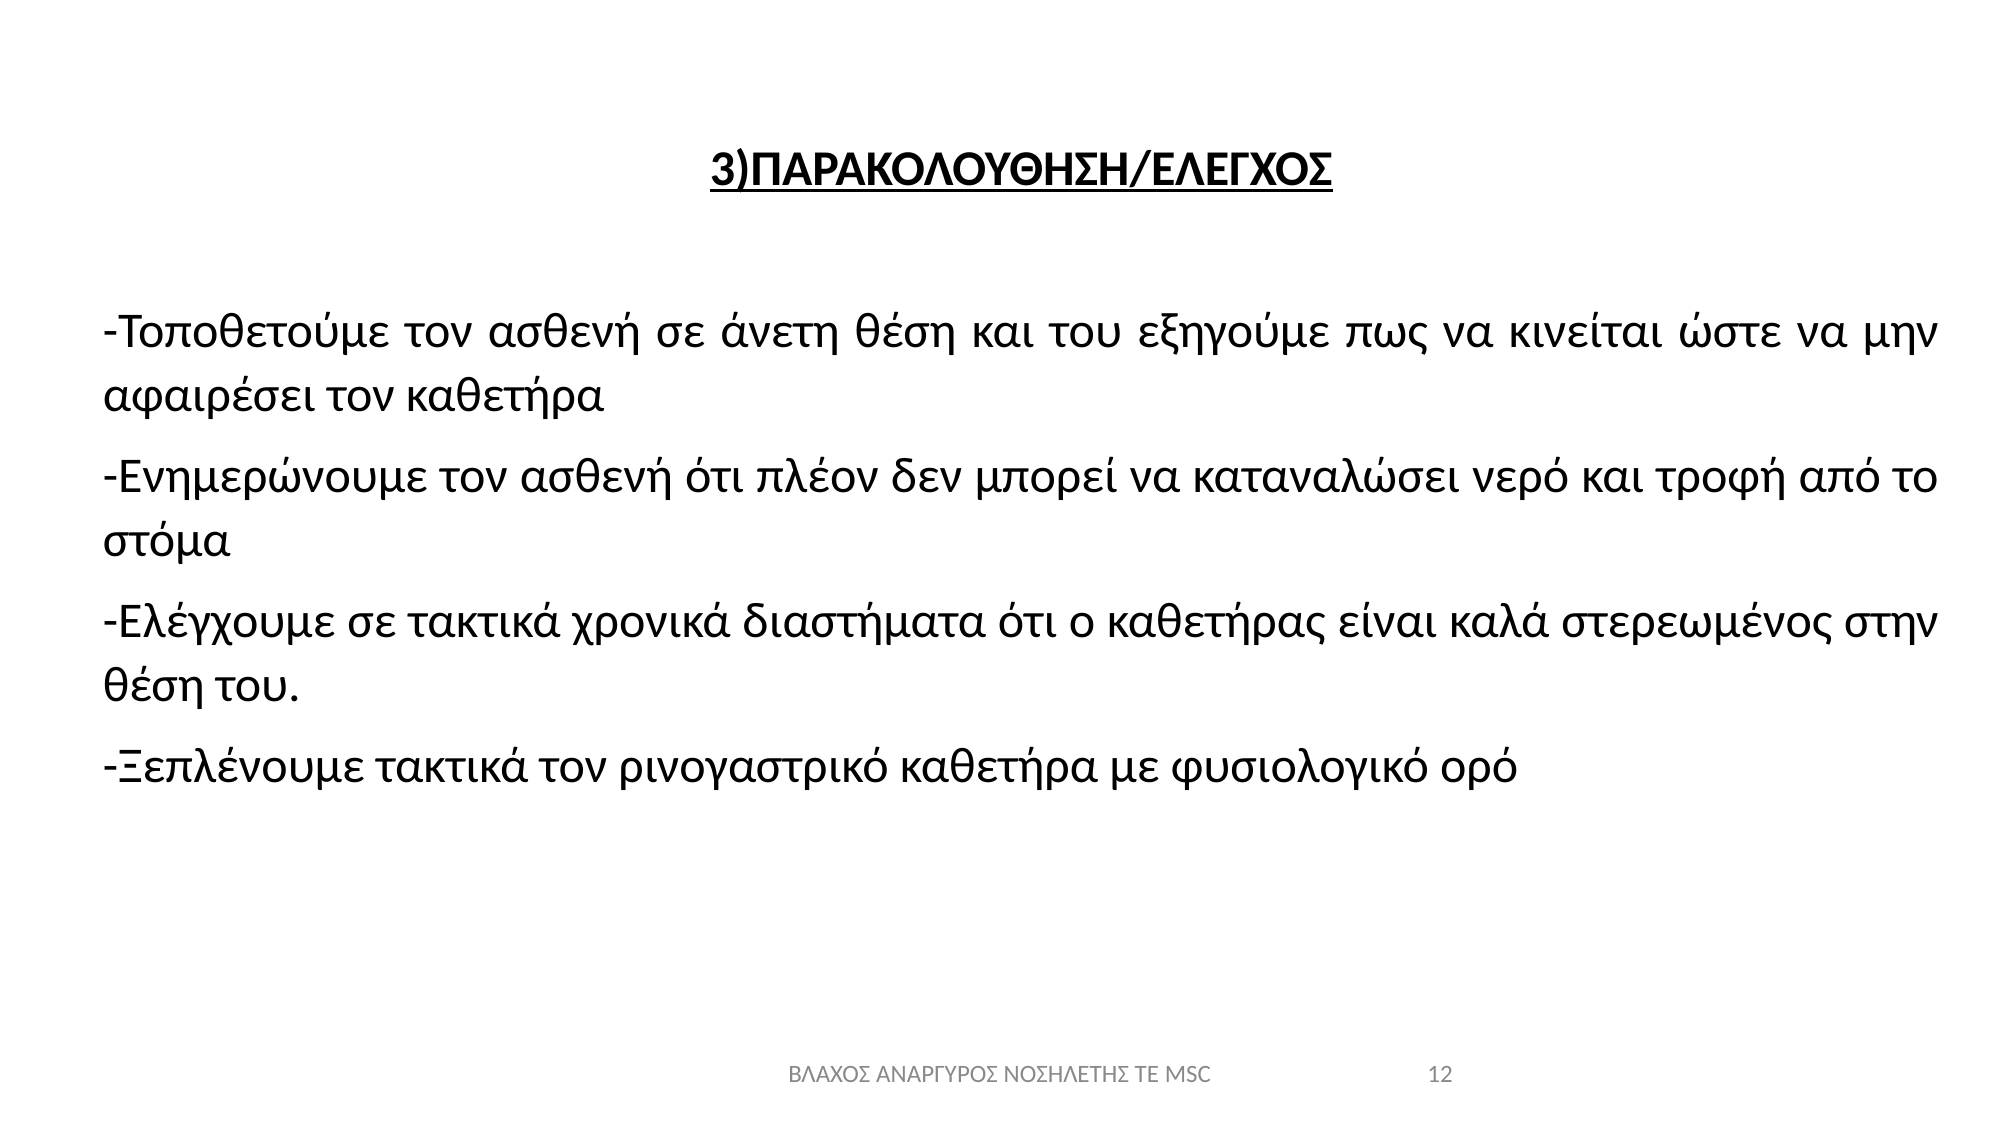

3)ΠΑΡΑΚΟΛΟΥΘΗΣΗ/ΕΛΕΓΧΟΣ
-Τοποθετούμε τον ασθενή σε άνετη θέση και του εξηγούμε πως να κινείται ώστε να μην αφαιρέσει τον καθετήρα
-Ενημερώνουμε τον ασθενή ότι πλέον δεν μπορεί να καταναλώσει νερό και τροφή από το στόμα
-Ελέγχουμε σε τακτικά χρονικά διαστήματα ότι ο καθετήρας είναι καλά στερεωμένος στην θέση του.
-Ξεπλένουμε τακτικά τον ρινογαστρικό καθετήρα με φυσιολογικό ορό
ΒΛΑΧΟΣ ΑΝΑΡΓΥΡΟΣ ΝΟΣΗΛΕΤΗΣ ΤΕ MSC